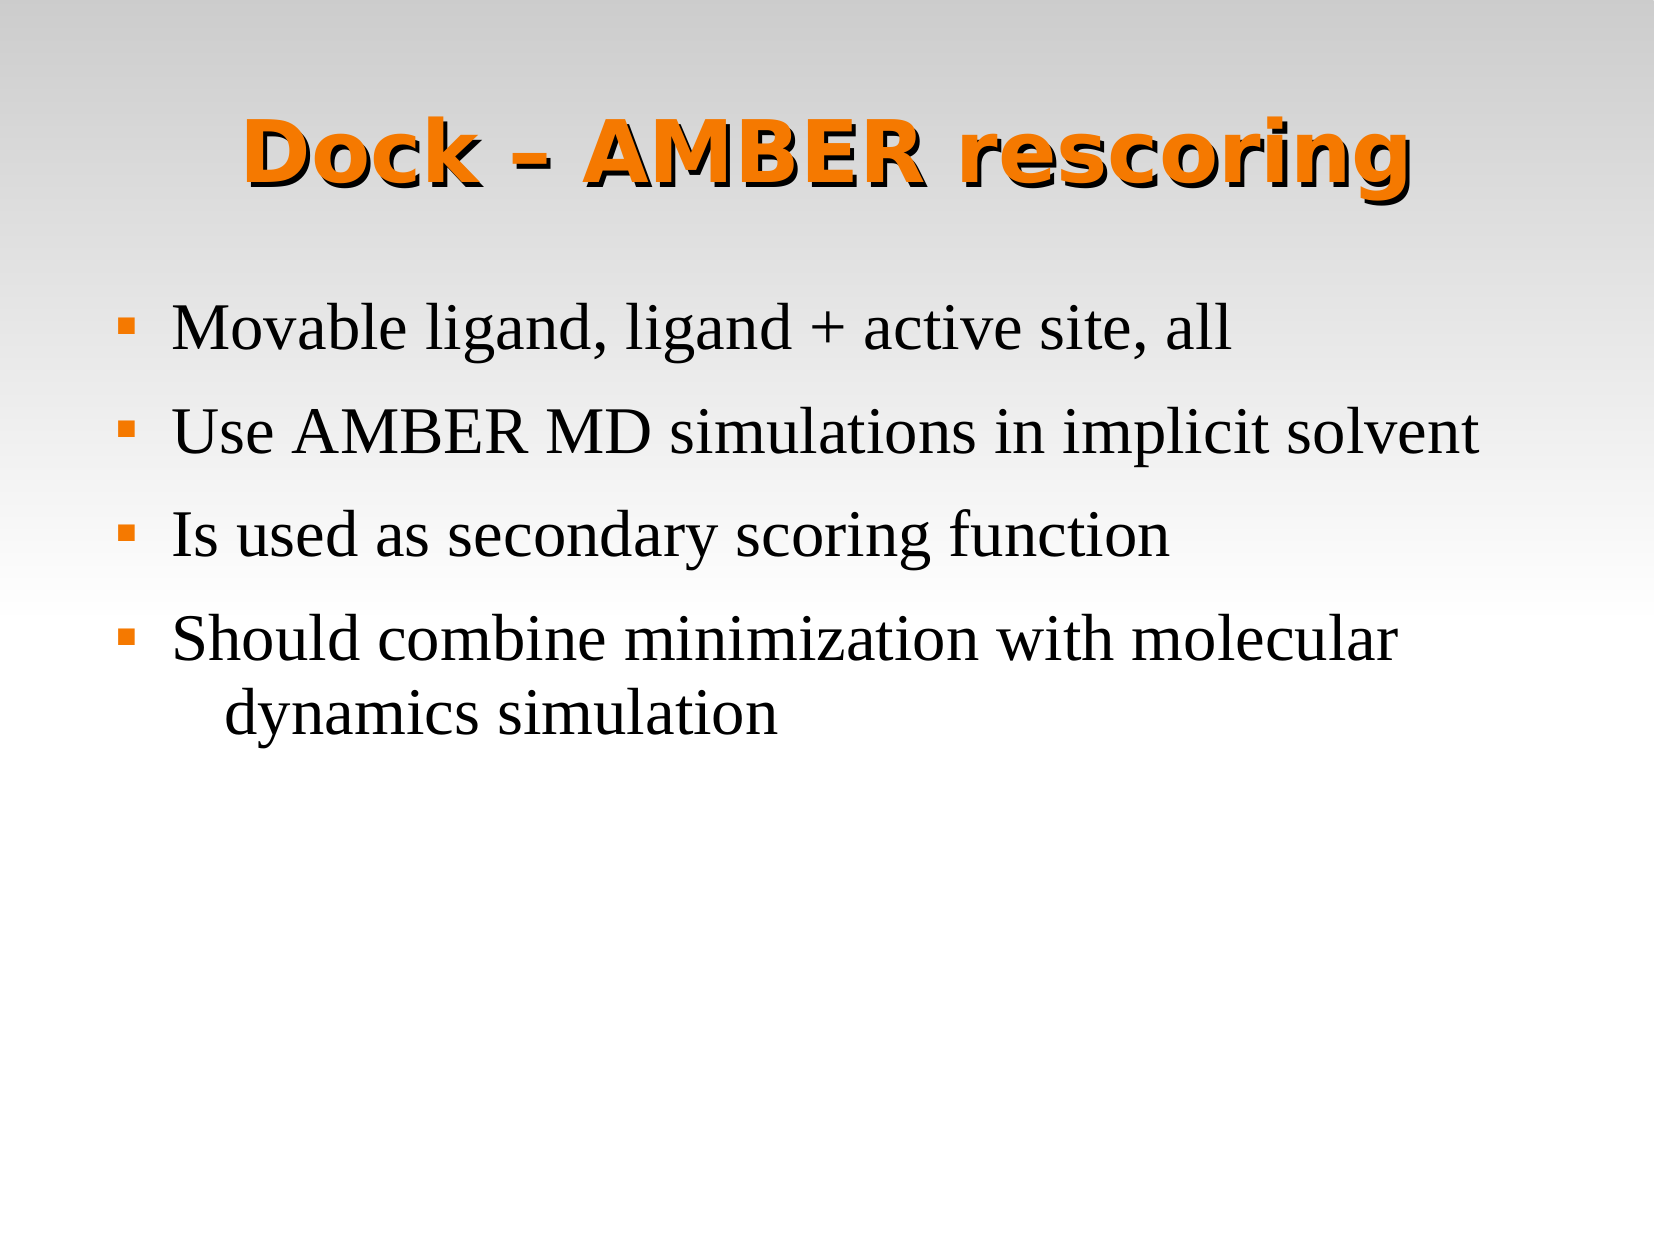

# Dock – AMBER rescoring
Movable ligand, ligand + active site, all
Use AMBER MD simulations in implicit solvent
Is used as secondary scoring function
Should combine minimization with molecular dynamics simulation